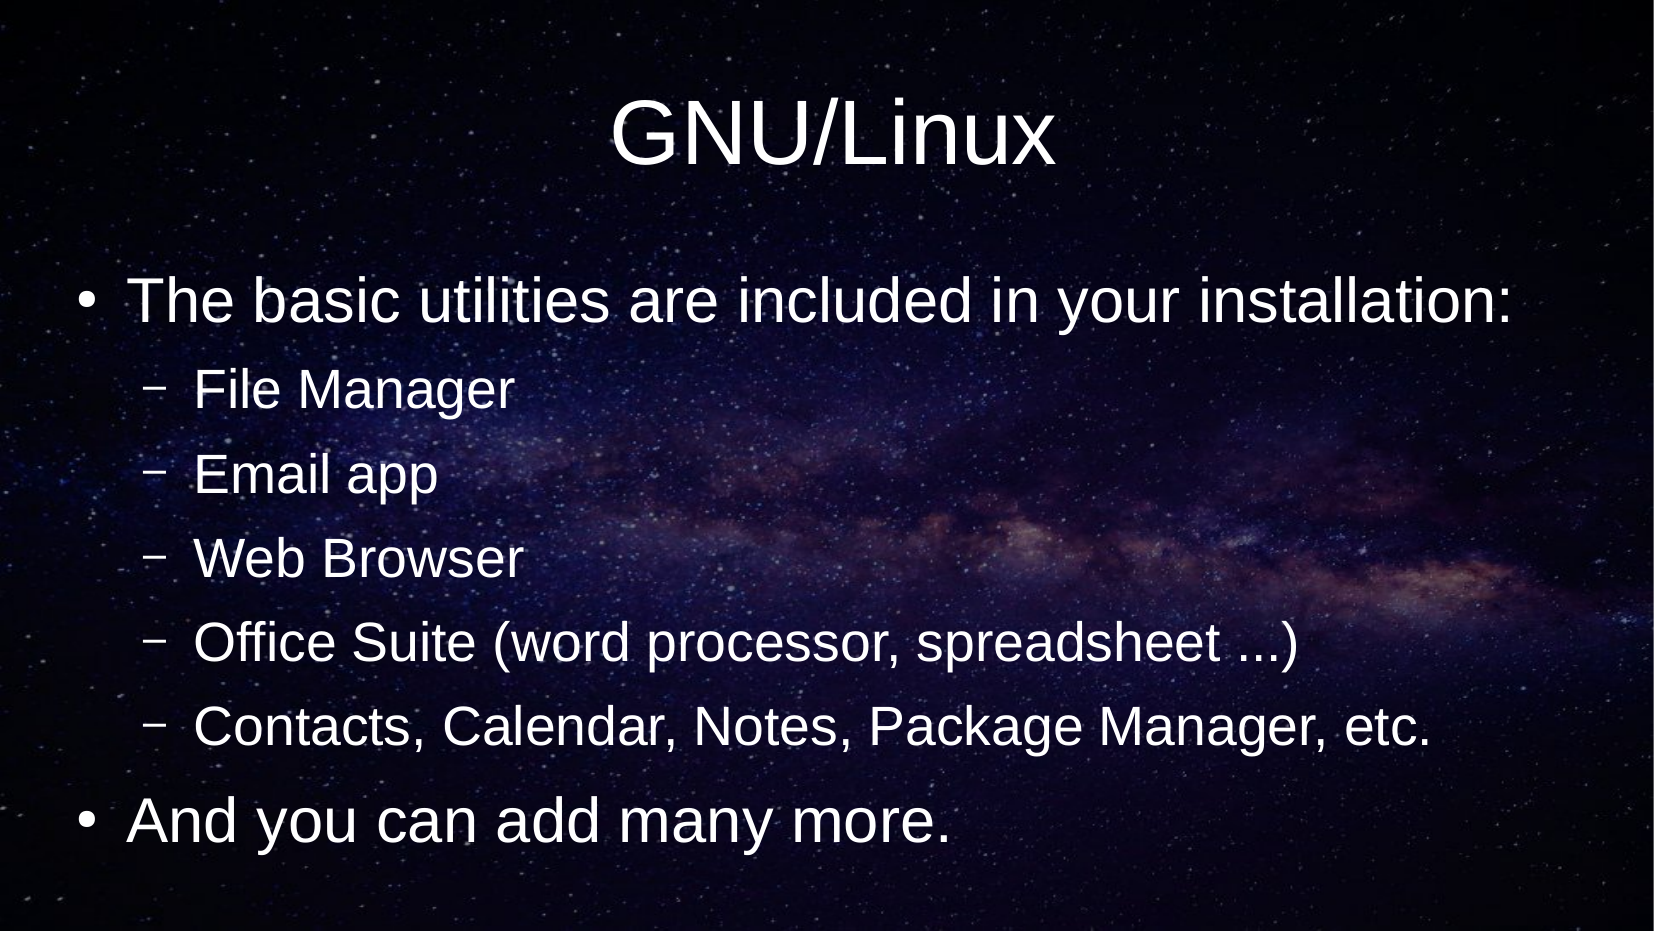

# GNU/Linux
The basic utilities are included in your installation:
File Manager
Email app
Web Browser
Office Suite (word processor, spreadsheet ...)
Contacts, Calendar, Notes, Package Manager, etc.
And you can add many more.